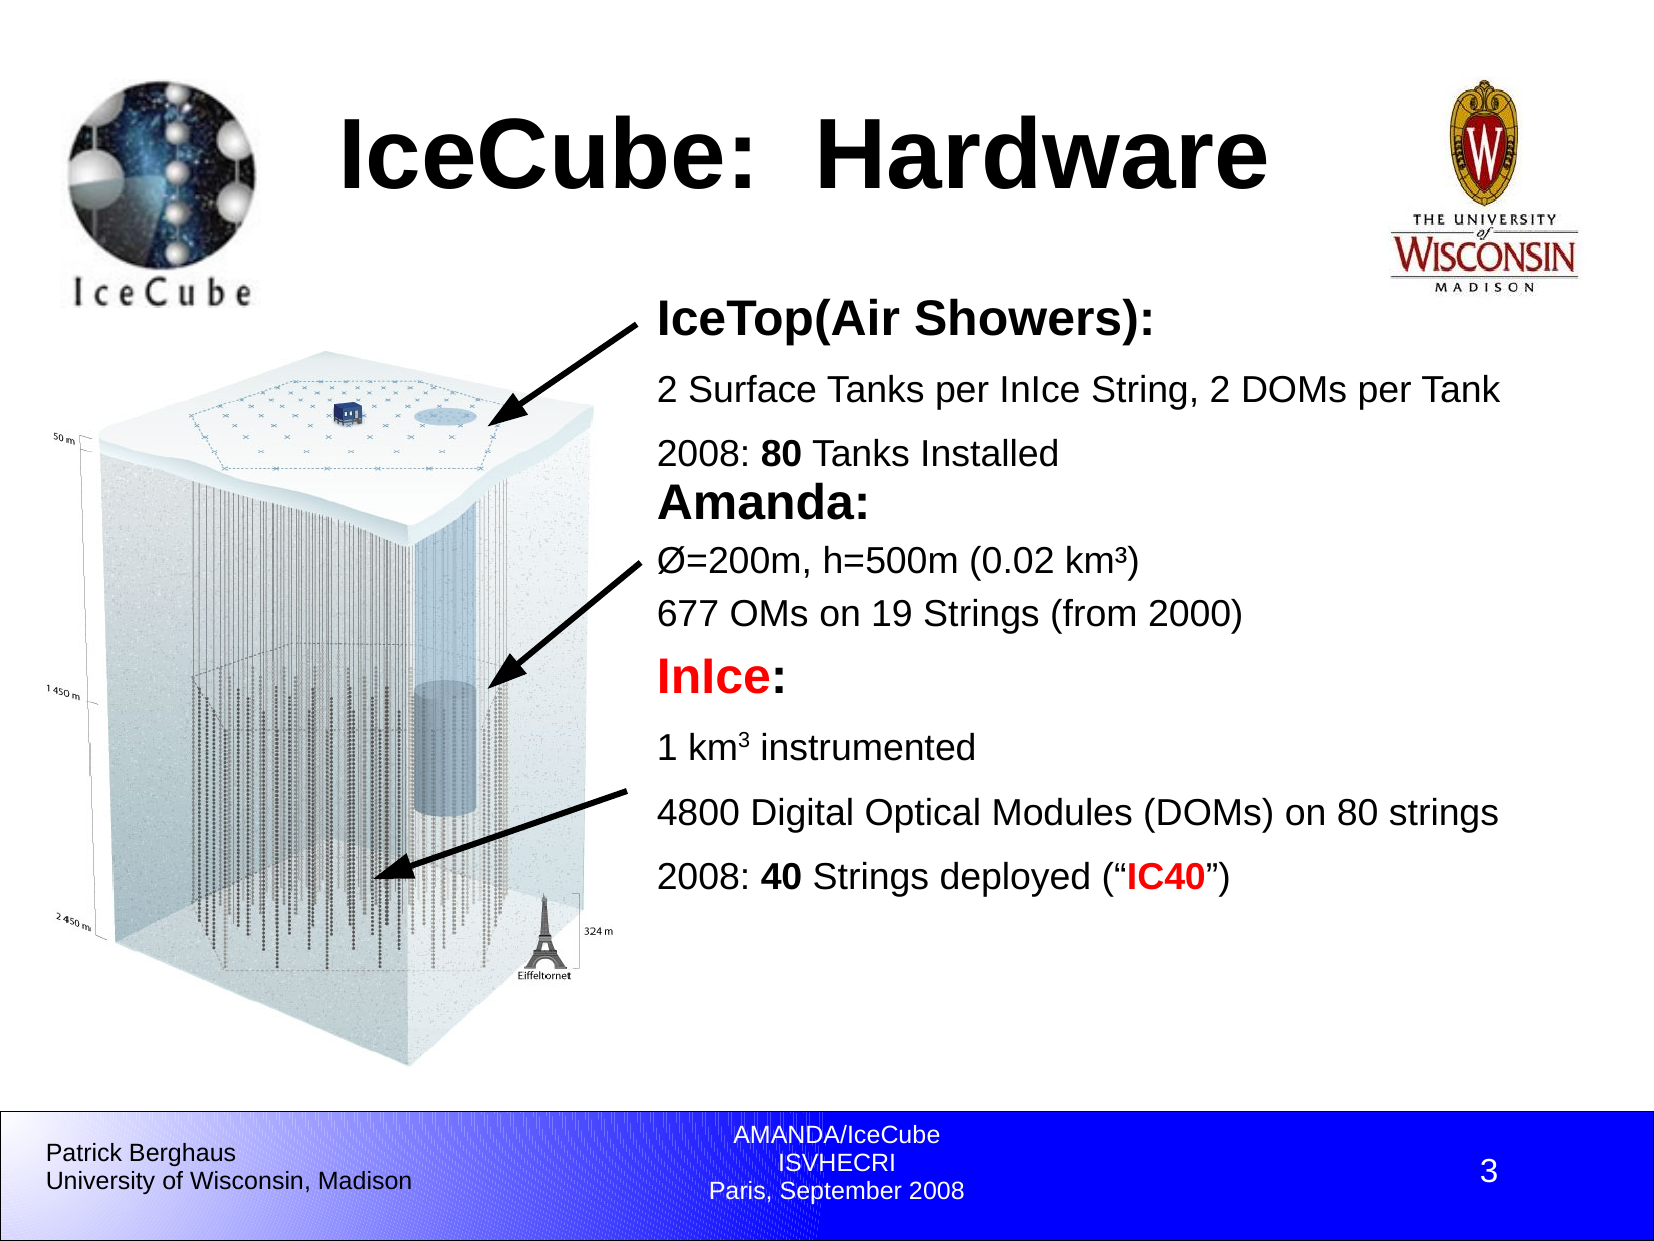

IceCube: Hardware
IceTop(Air Showers):
2 Surface Tanks per InIce String, 2 DOMs per Tank
2008: 80 Tanks Installed
Amanda:
Ø=200m, h=500m (0.02 km³)
677 OMs on 19 Strings (from 2000)
InIce:
1 km3 instrumented
4800 Digital Optical Modules (DOMs) on 80 strings
2008: 40 Strings deployed (“IC40”)